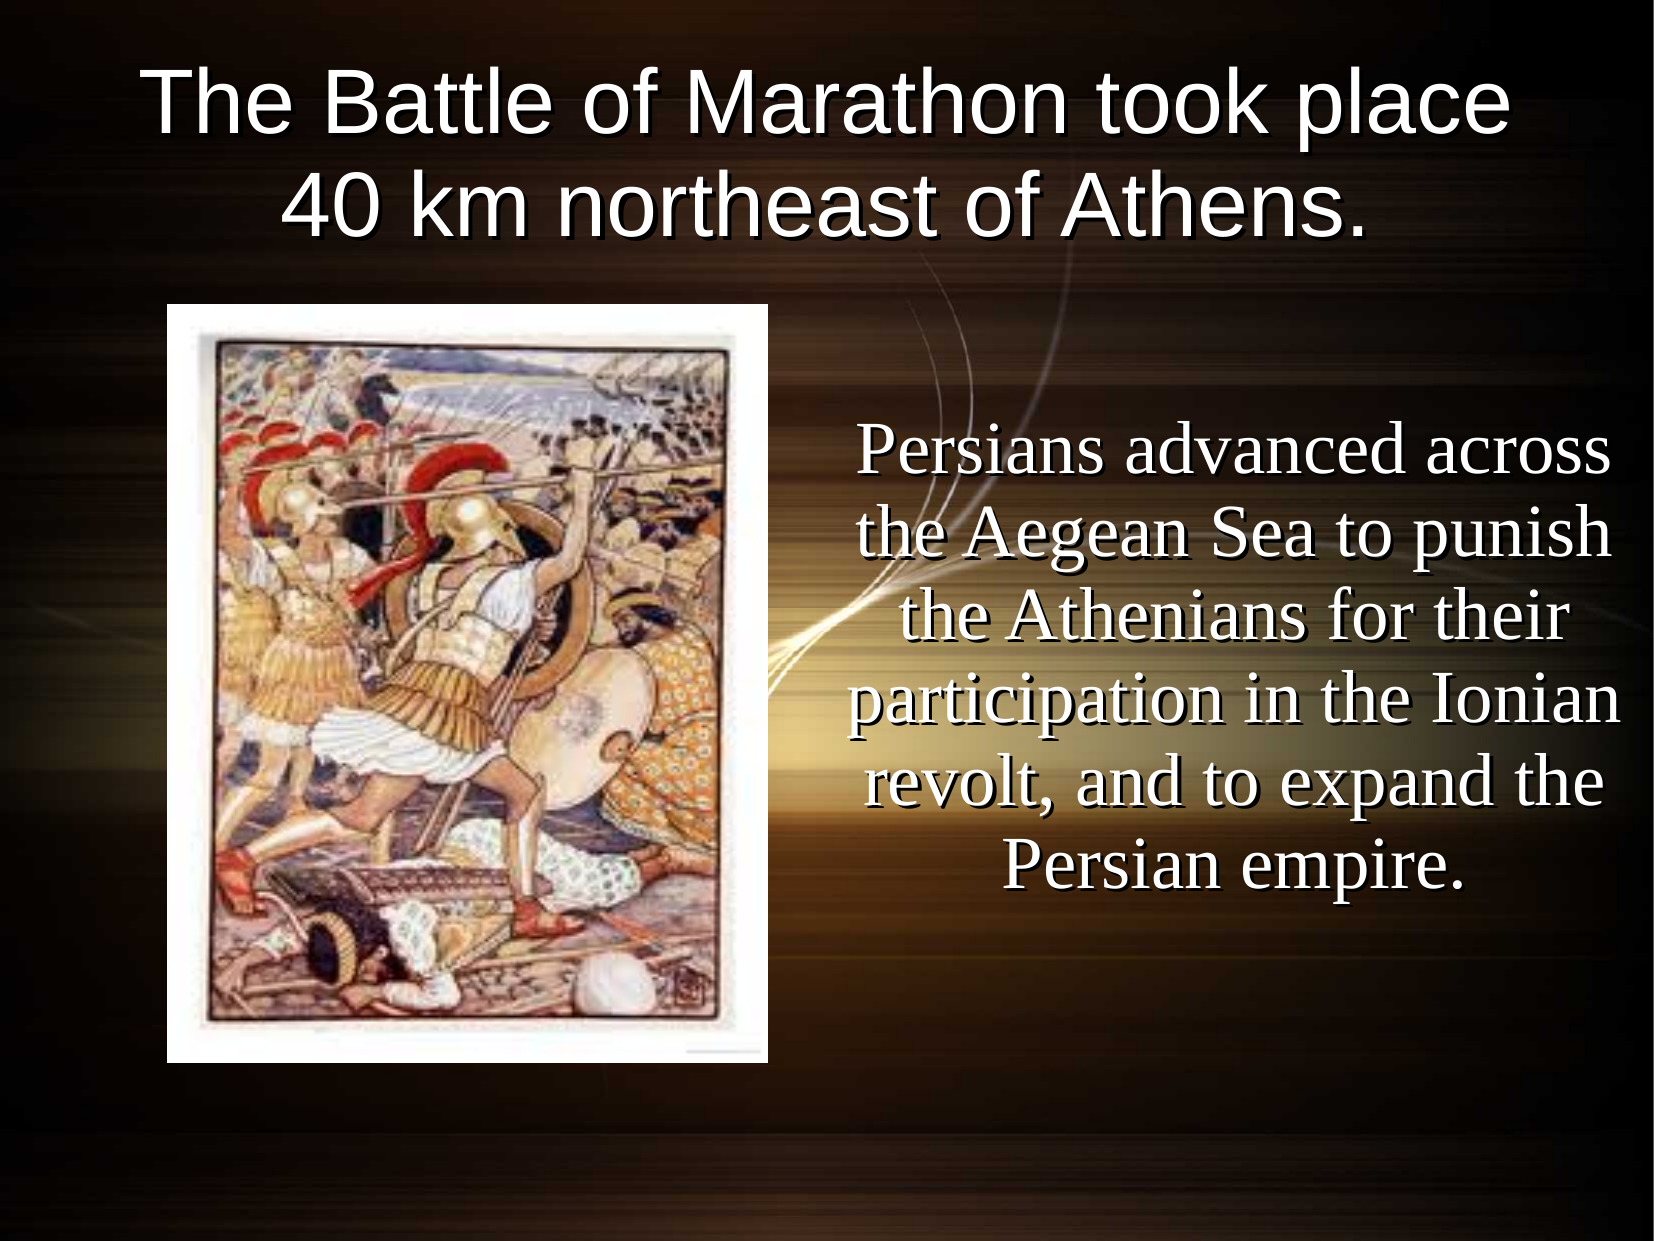

# The Battle of Marathon took place 40 km northeast of Athens.
Persians advanced across the Aegean Sea to punish the Athenians for their participation in the Ionian revolt, and to expand the Persian empire.